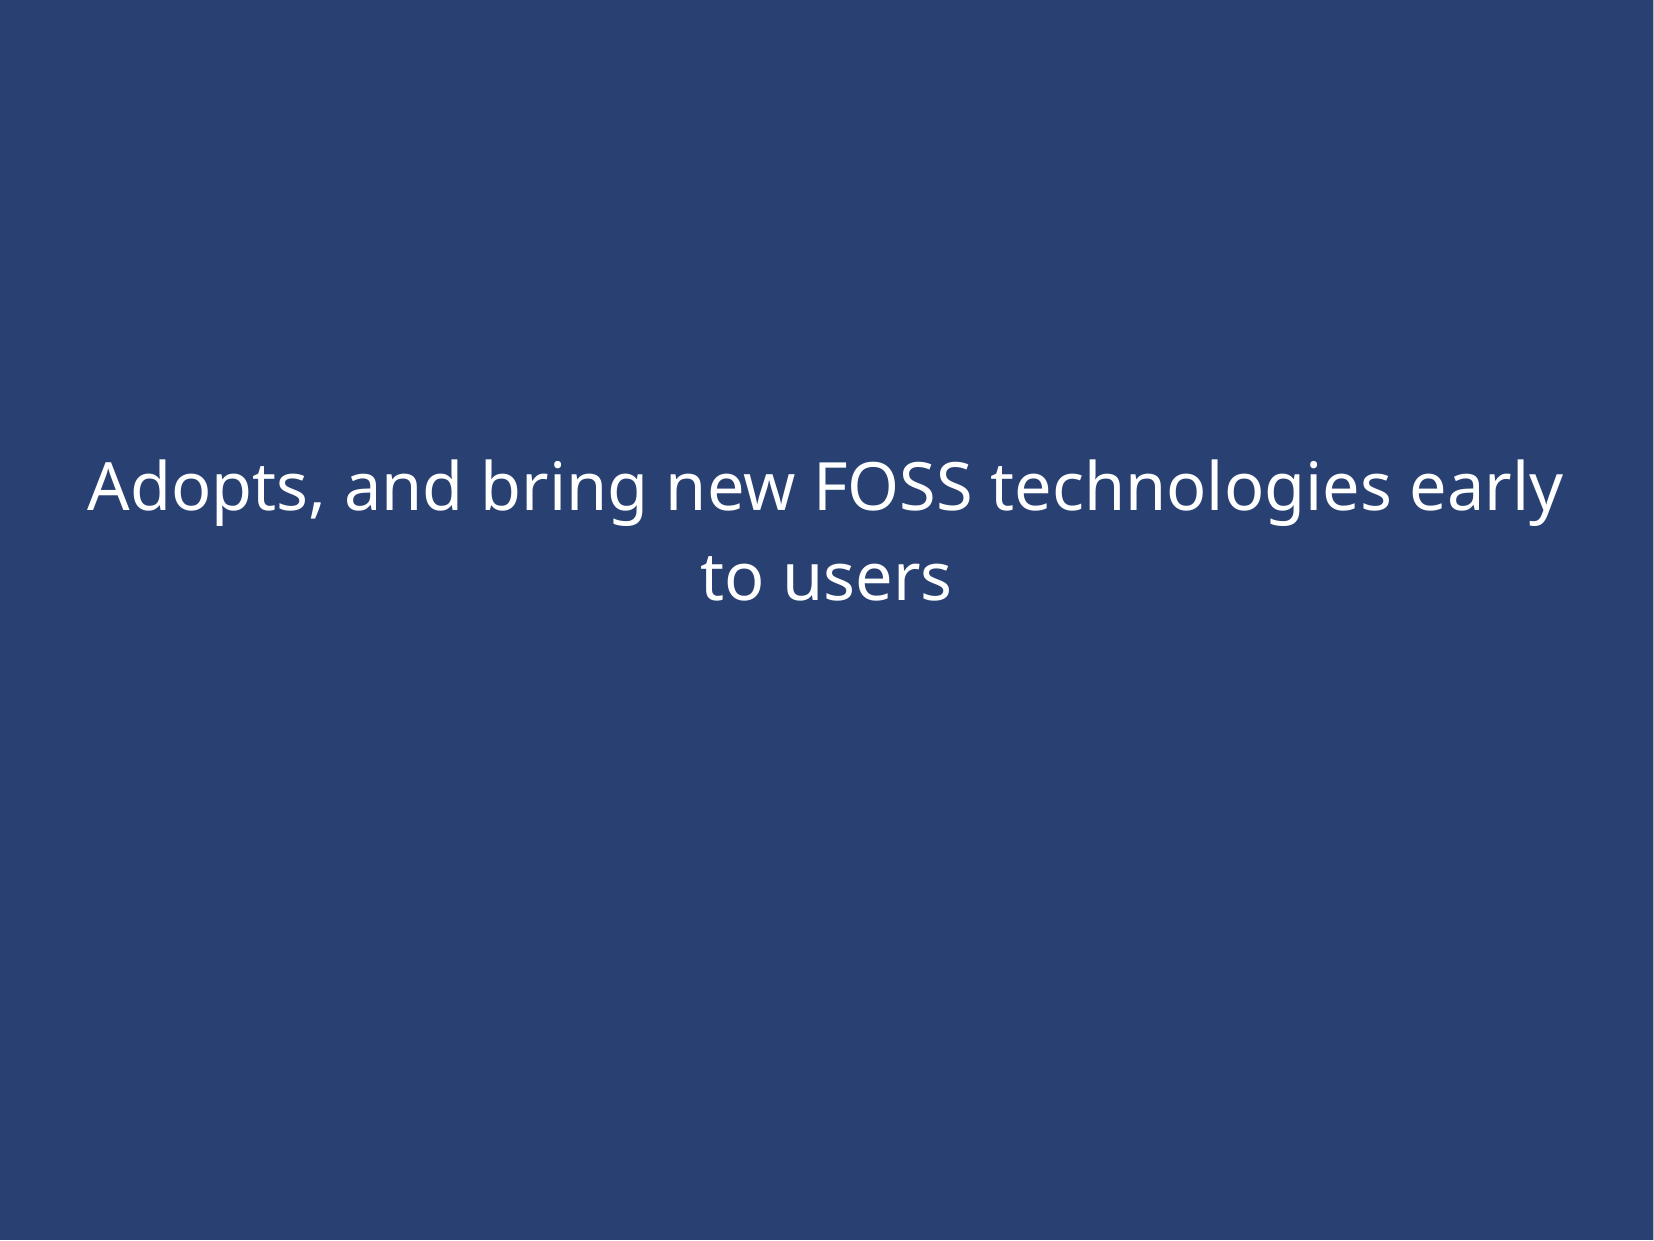

# Adopts, and bring new FOSS technologies early to users